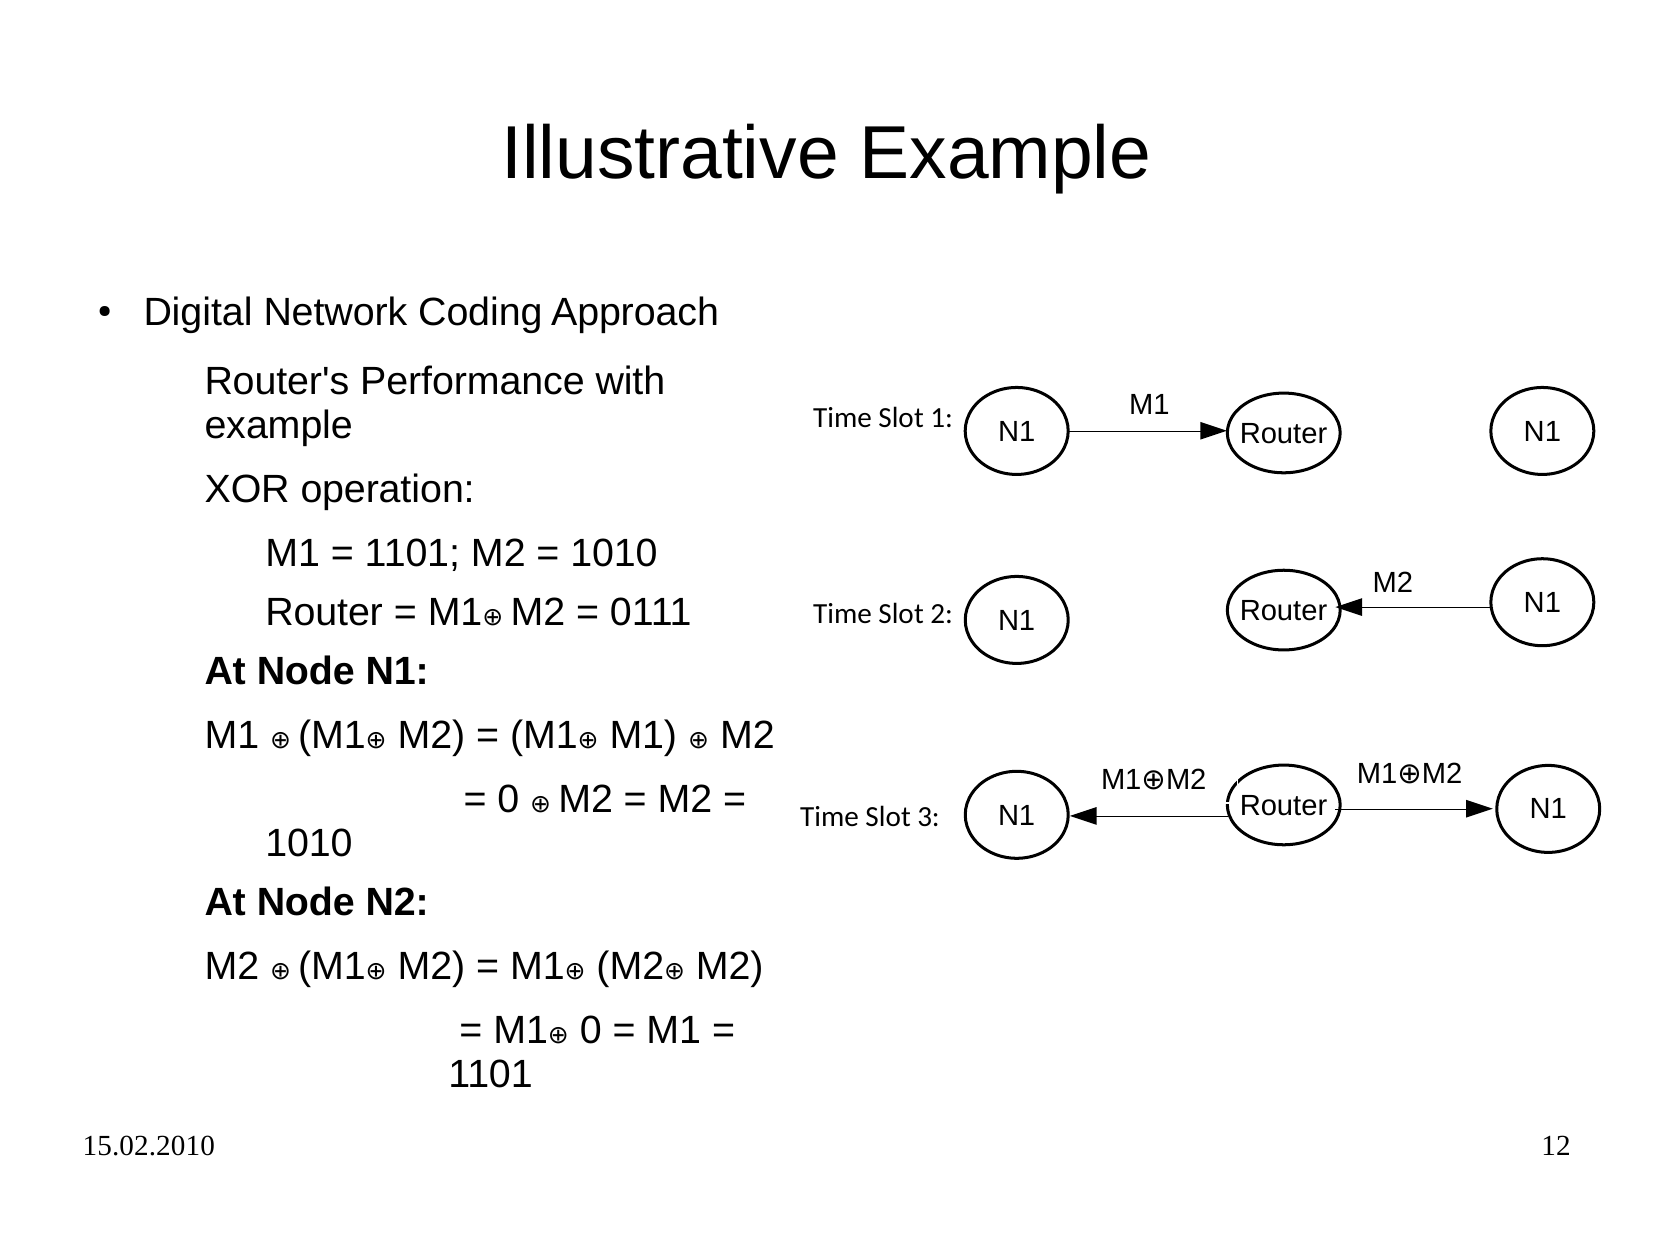

# Illustrative Example
Digital Network Coding Approach
Router's Performance with example
XOR operation:
M1 = 1101; M2 = 1010
Router = M1⊕ M2 = 0111
At Node N1:
M1 ⊕ (M1⊕ M2) = (M1⊕ M1) ⊕ M2
 = 0 ⊕ M2 = M2 = 1010
At Node N2:
M2 ⊕ (M1⊕ M2) = M1⊕ (M2⊕ M2)
 = M1⊕ 0 = M1 = 1101
M1
N1
N1
Router
Time Slot 1:
M2
N1
Router
N1
Time Slot 2:
M1⊕M2
M1⊕M2
Router
N1
N1
Time Slot 3:
15.02.2010
12